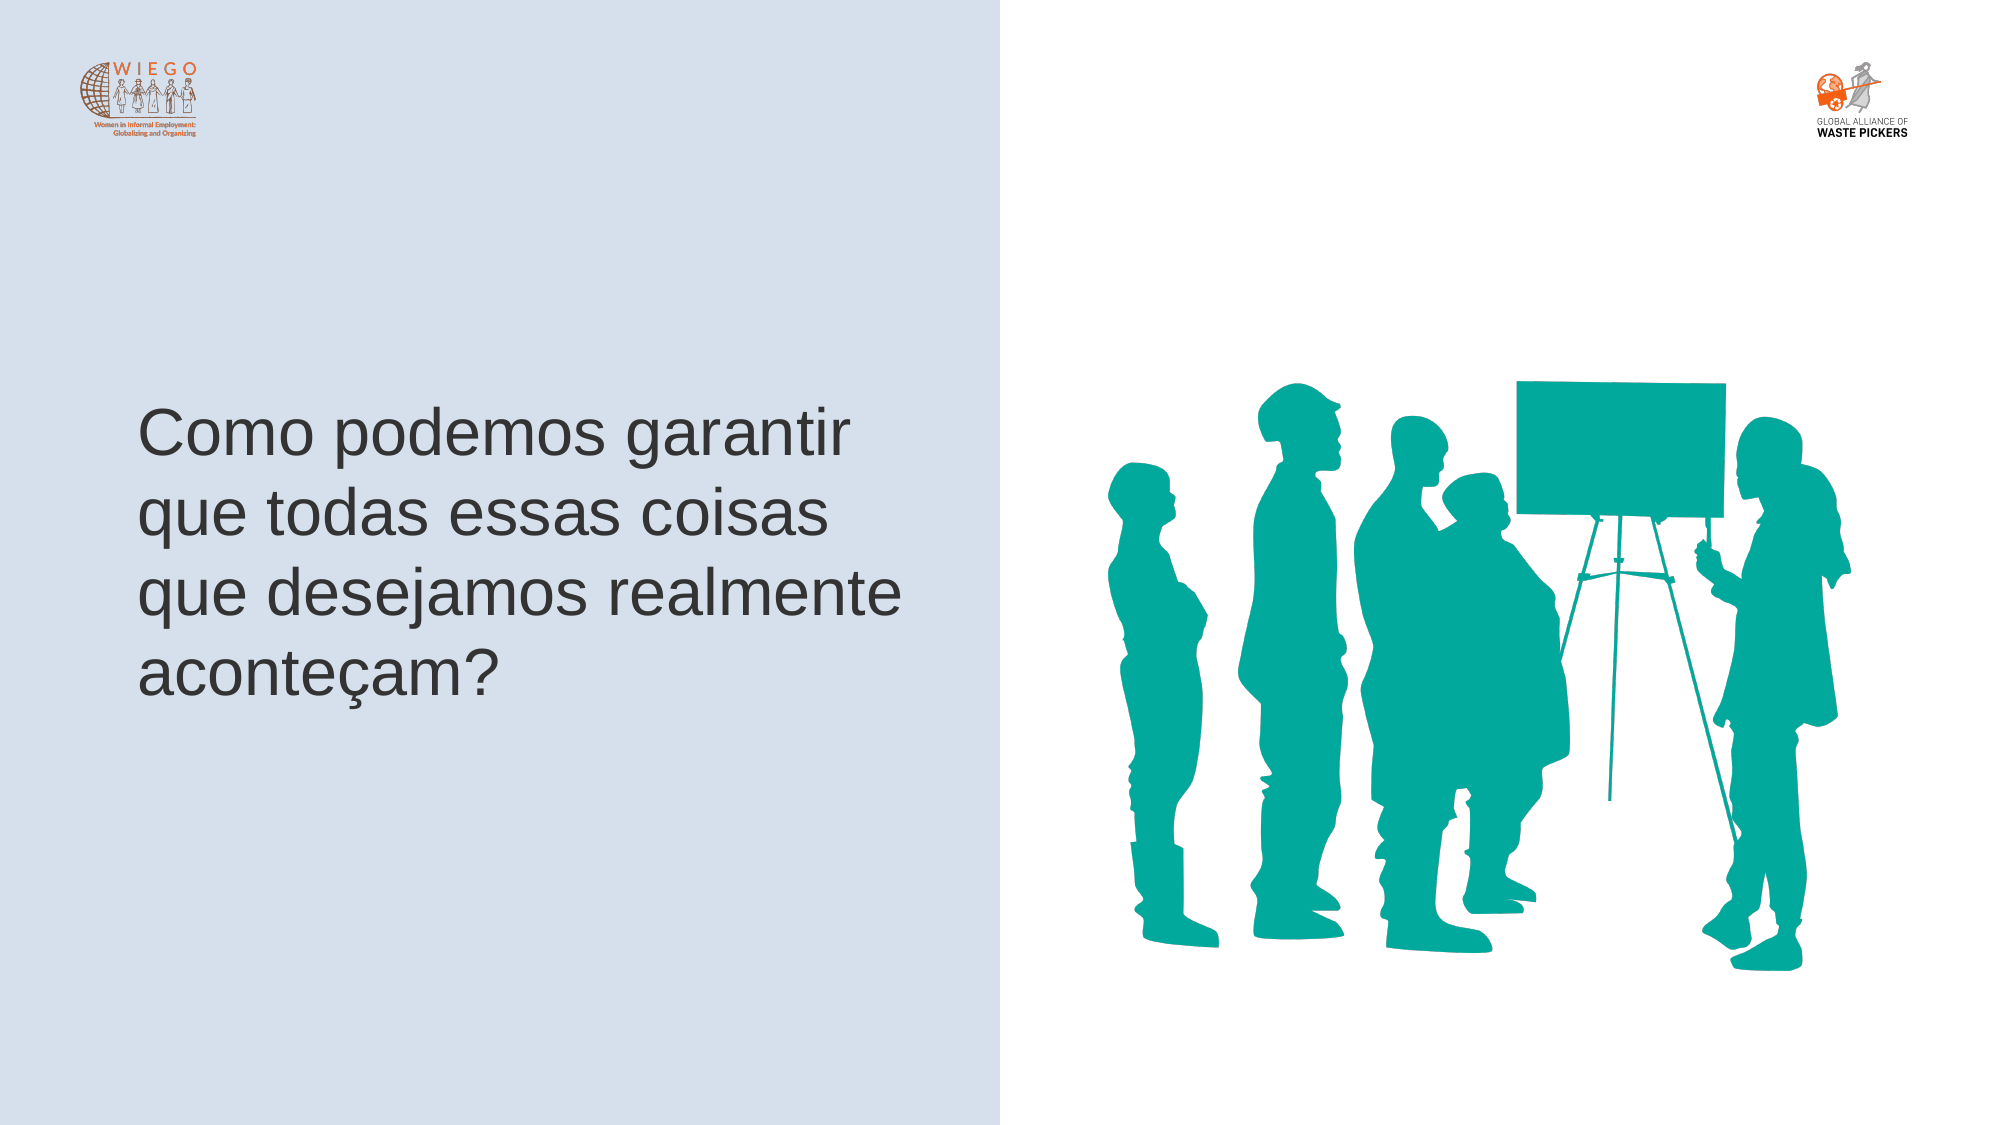

Como podemos garantir que todas essas coisas que desejamos realmente aconteçam?